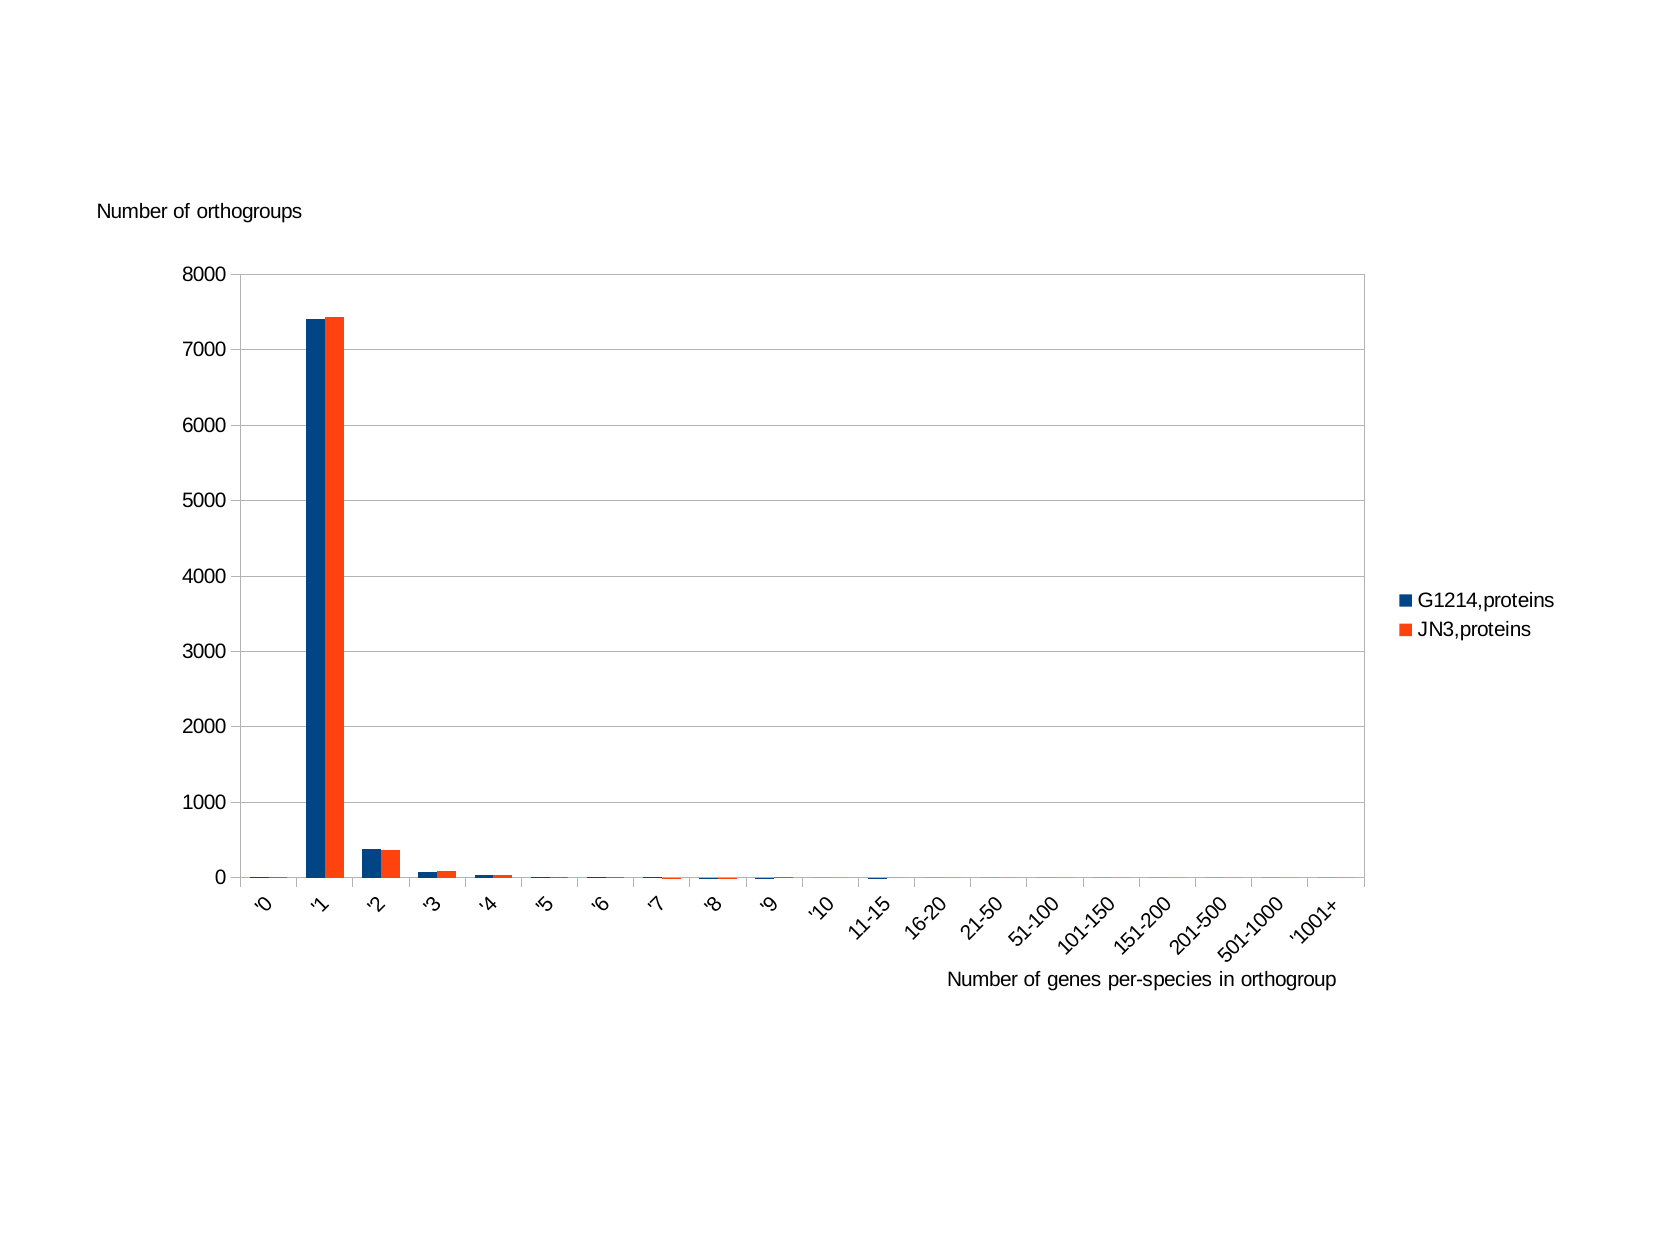

### Chart
| Category | G1214,proteins | JN3,proteins |
|---|---|---|
| '0 | 6.0 | 5.0 |
| '1 | 7412.0 | 7438.0 |
| '2 | 387.0 | 364.0 |
| '3 | 82.0 | 86.0 |
| '4 | 31.0 | 32.0 |
| '5 | 11.0 | 10.0 |
| '6 | 7.0 | 9.0 |
| '7 | 10.0 | 3.0 |
| '8 | 3.0 | 3.0 |
| '9 | 3.0 | 4.0 |
| '10 | 0.0 | 0.0 |
| 11-15 | 2.0 | 0.0 |
| 16-20 | 0.0 | 0.0 |
| 21-50 | 0.0 | 0.0 |
| 51-100 | 0.0 | 0.0 |
| 101-150 | 0.0 | 0.0 |
| 151-200 | 0.0 | 0.0 |
| 201-500 | 0.0 | 0.0 |
| 501-1000 | 0.0 | 0.0 |
| '1001+ | 0.0 | 0.0 |